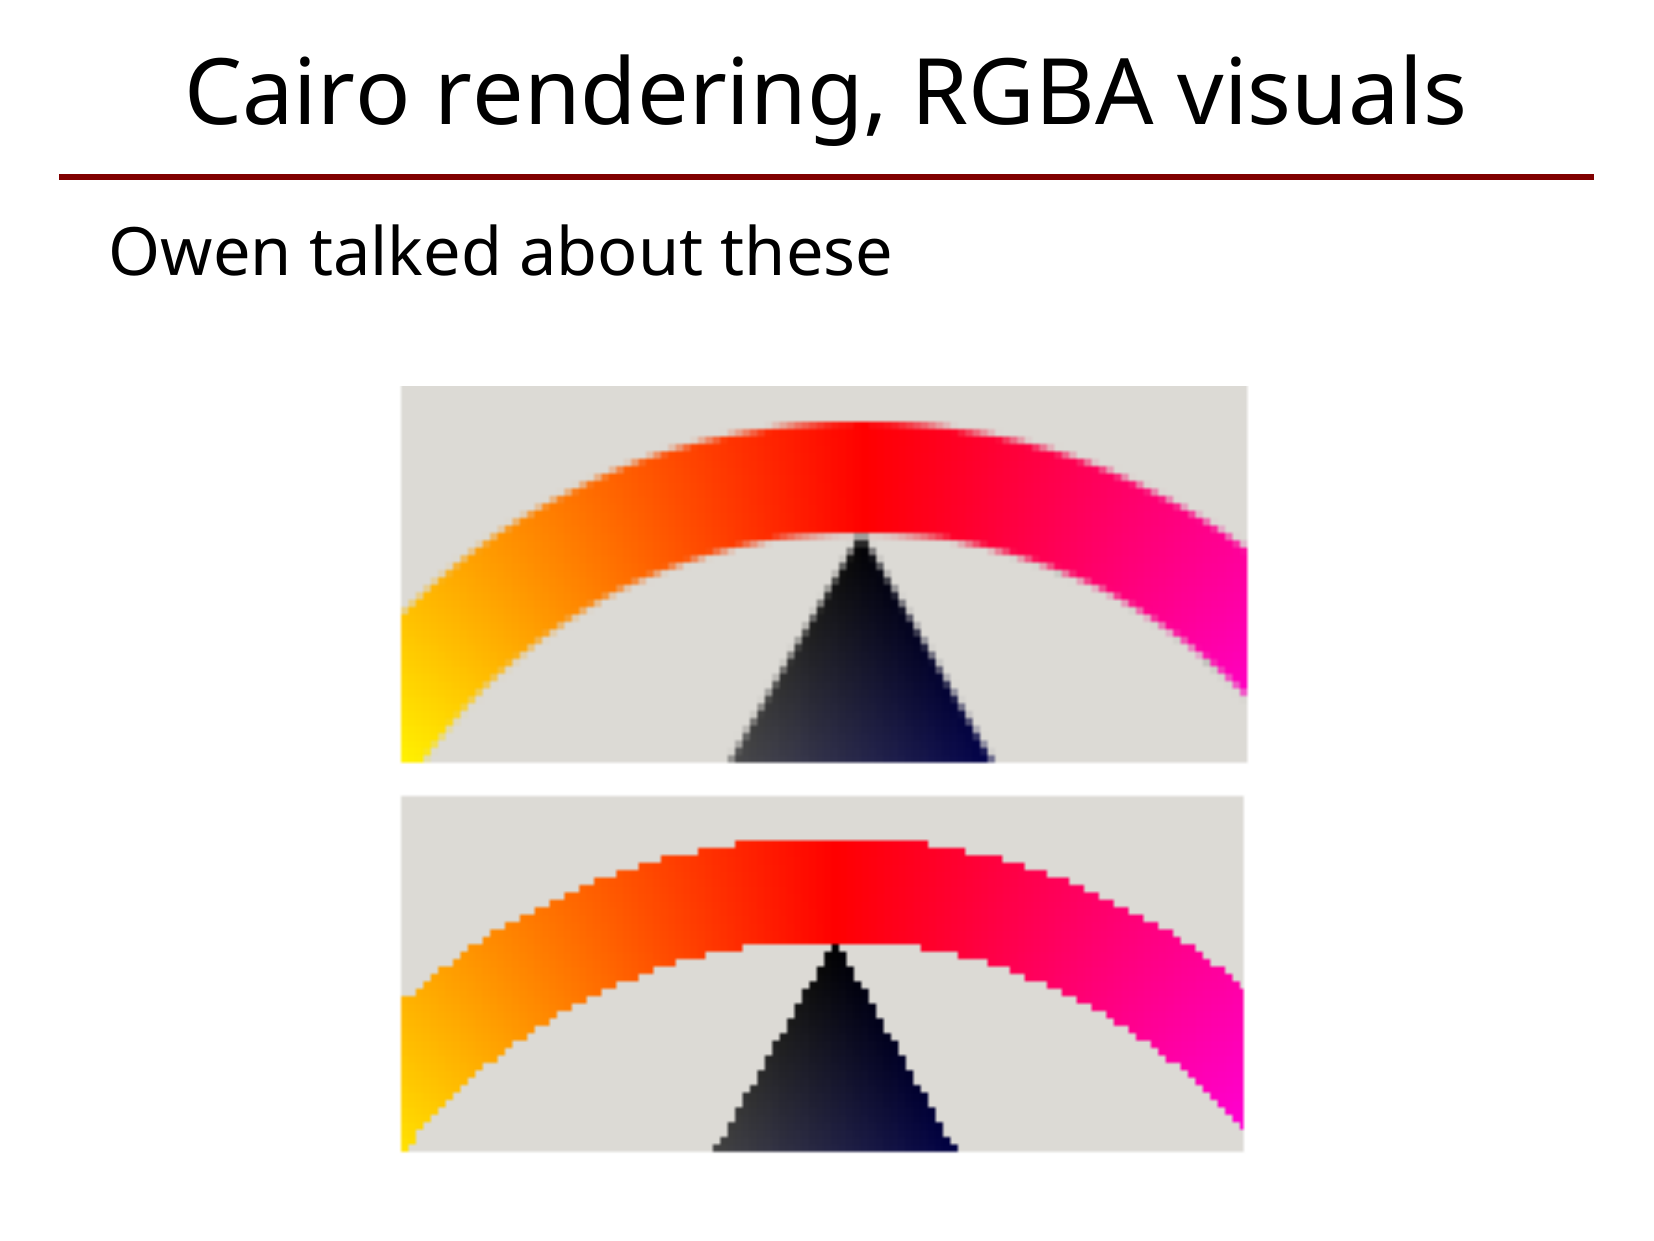

# Cairo rendering, RGBA visuals
Owen talked about these